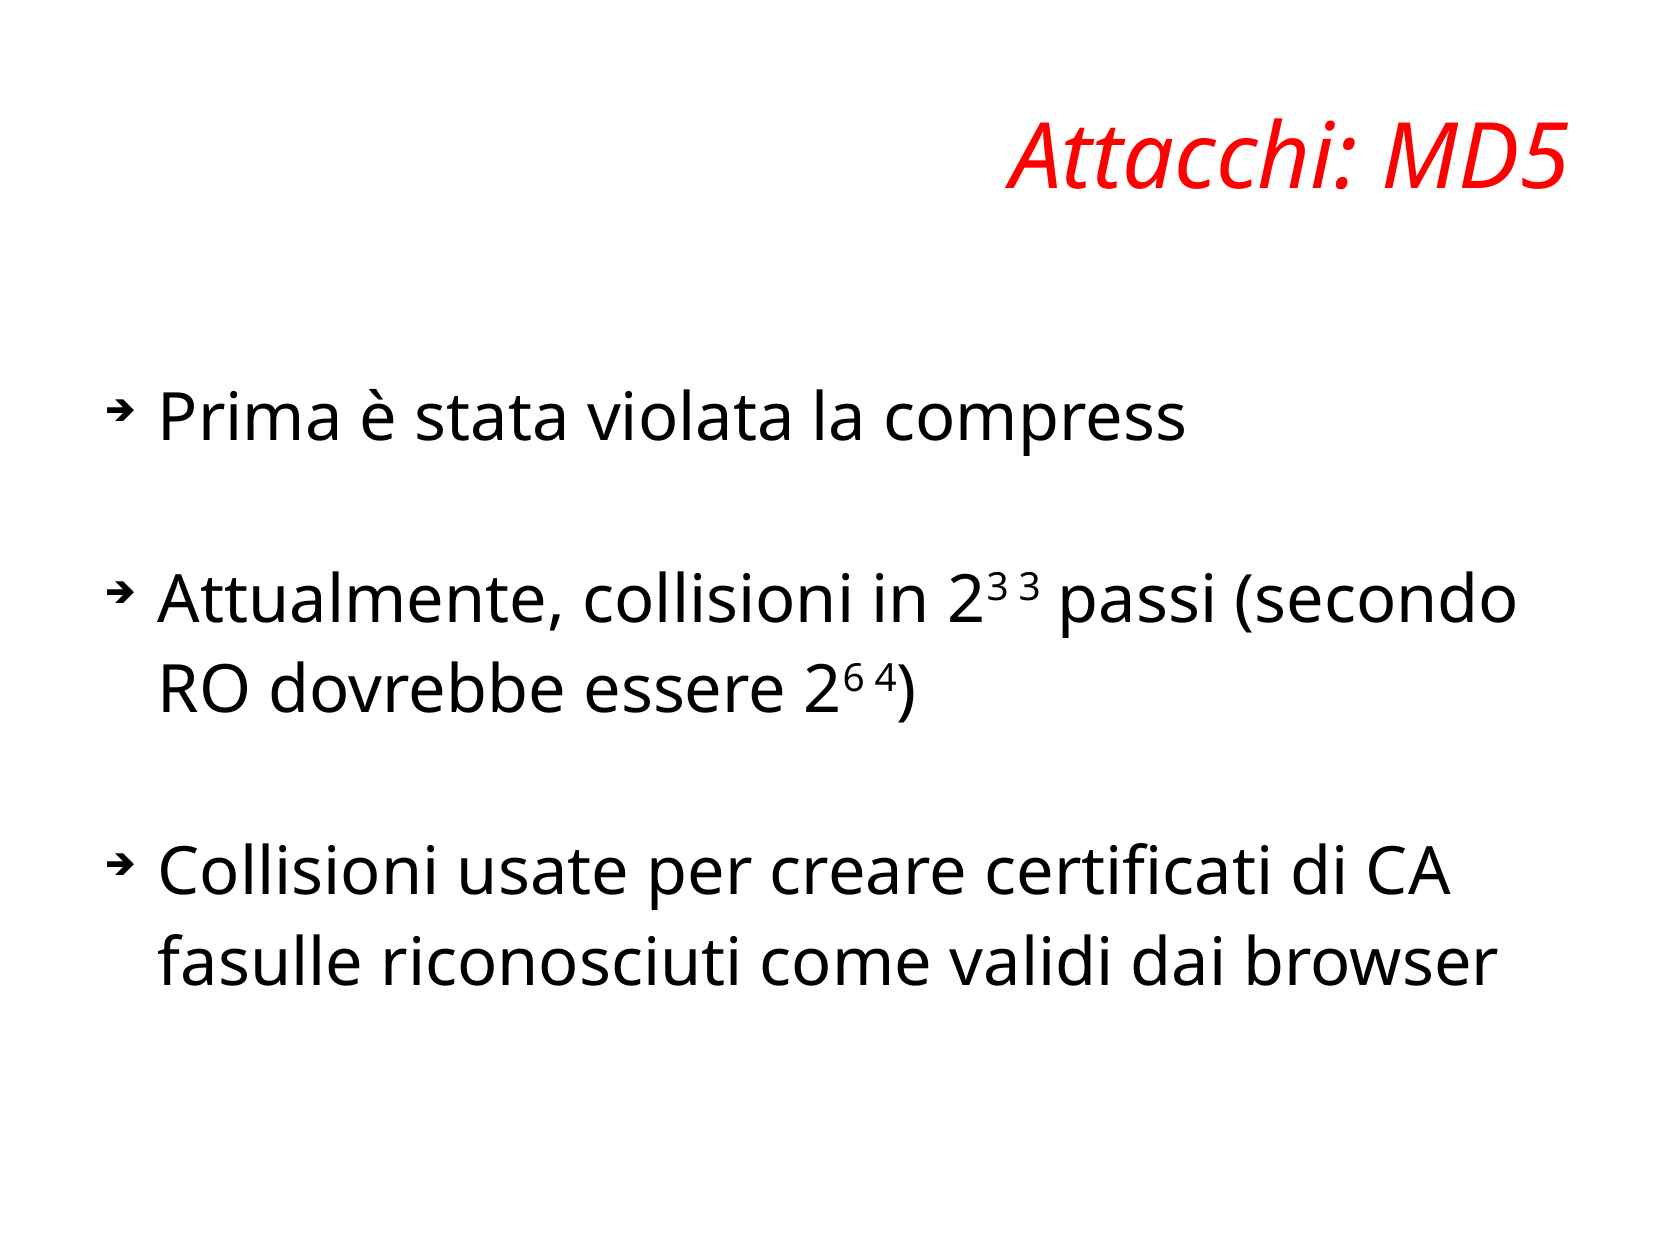

# Attacchi: MD5
Prima è stata violata la compress
Attualmente, collisioni in 23 3 passi (secondo RO dovrebbe essere 26 4)
Collisioni usate per creare certificati di CA fasulle riconosciuti come validi dai browser